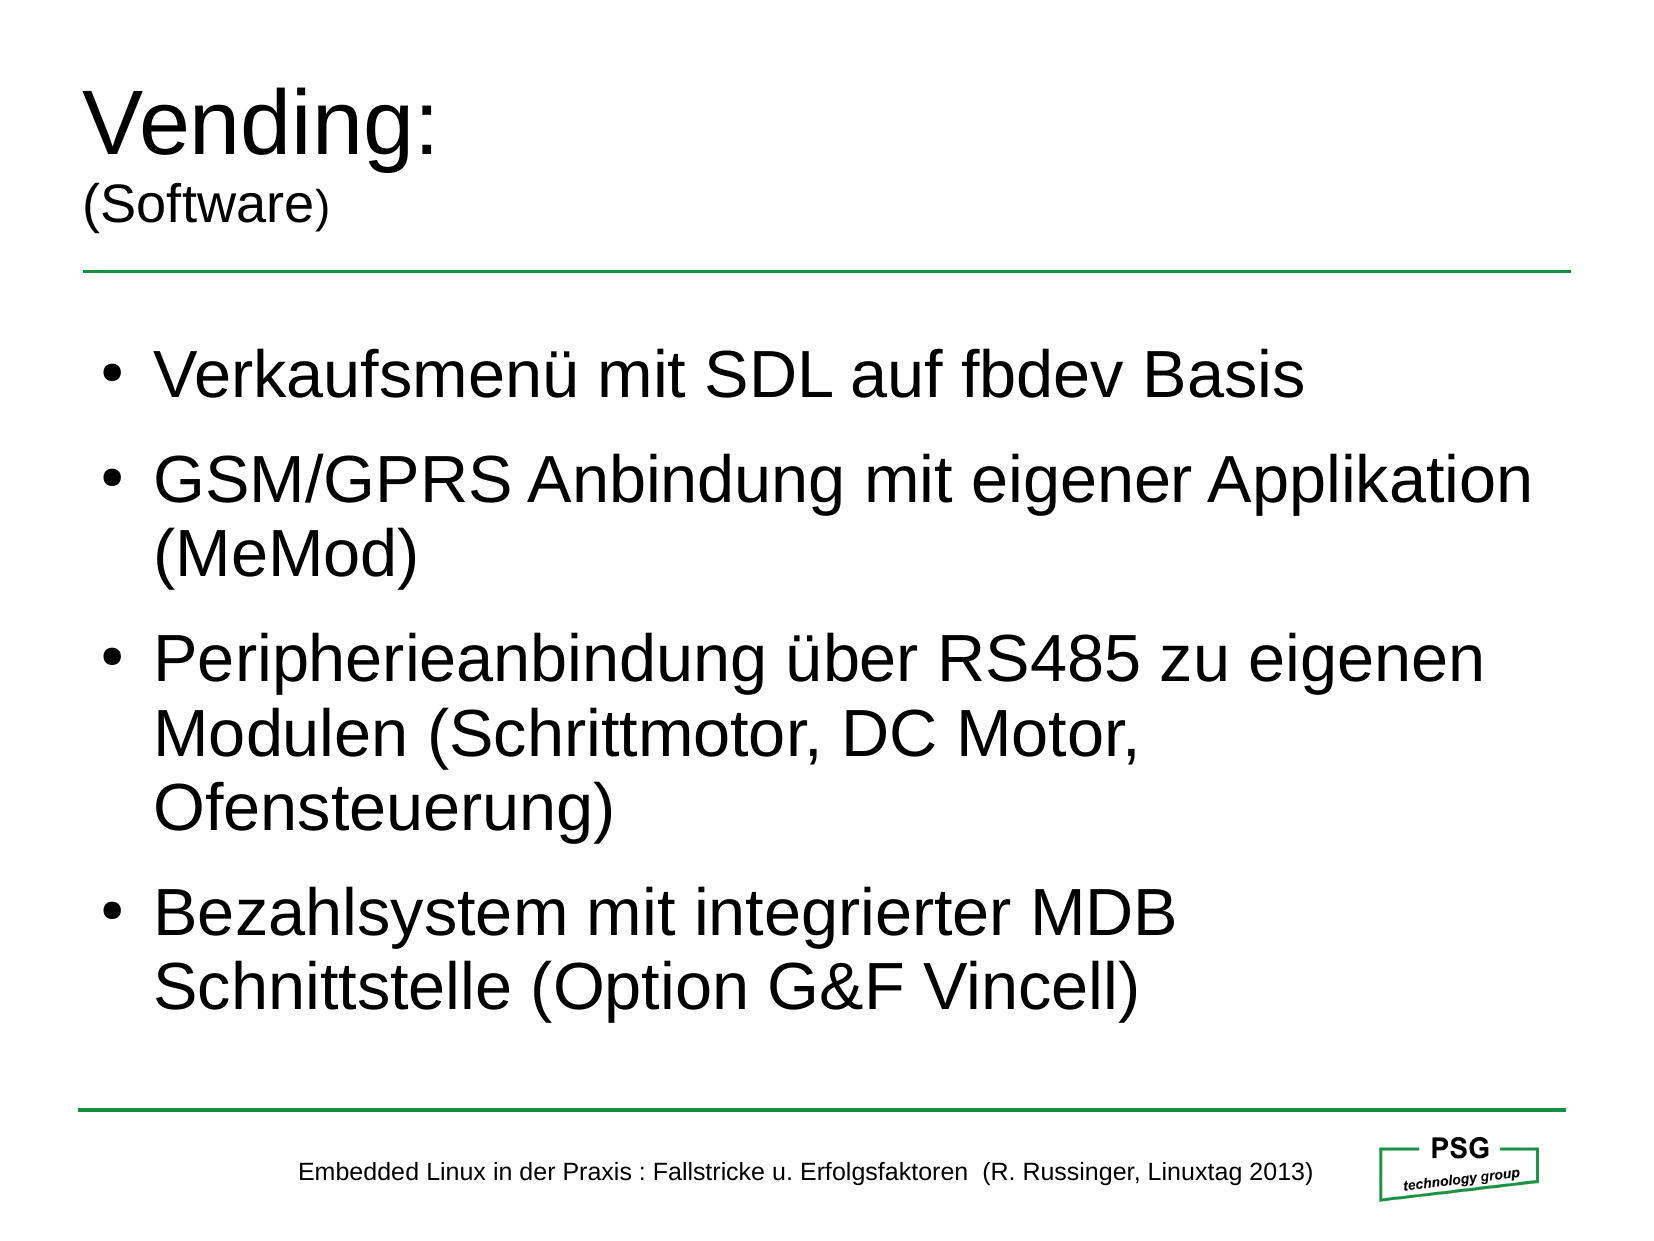

# Vending: (Software)
Verkaufsmenü mit SDL auf fbdev Basis
GSM/GPRS Anbindung mit eigener Applikation (MeMod)
Peripherieanbindung über RS485 zu eigenen Modulen (Schrittmotor, DC Motor, Ofensteuerung)
Bezahlsystem mit integrierter MDB Schnittstelle (Option G&F Vincell)